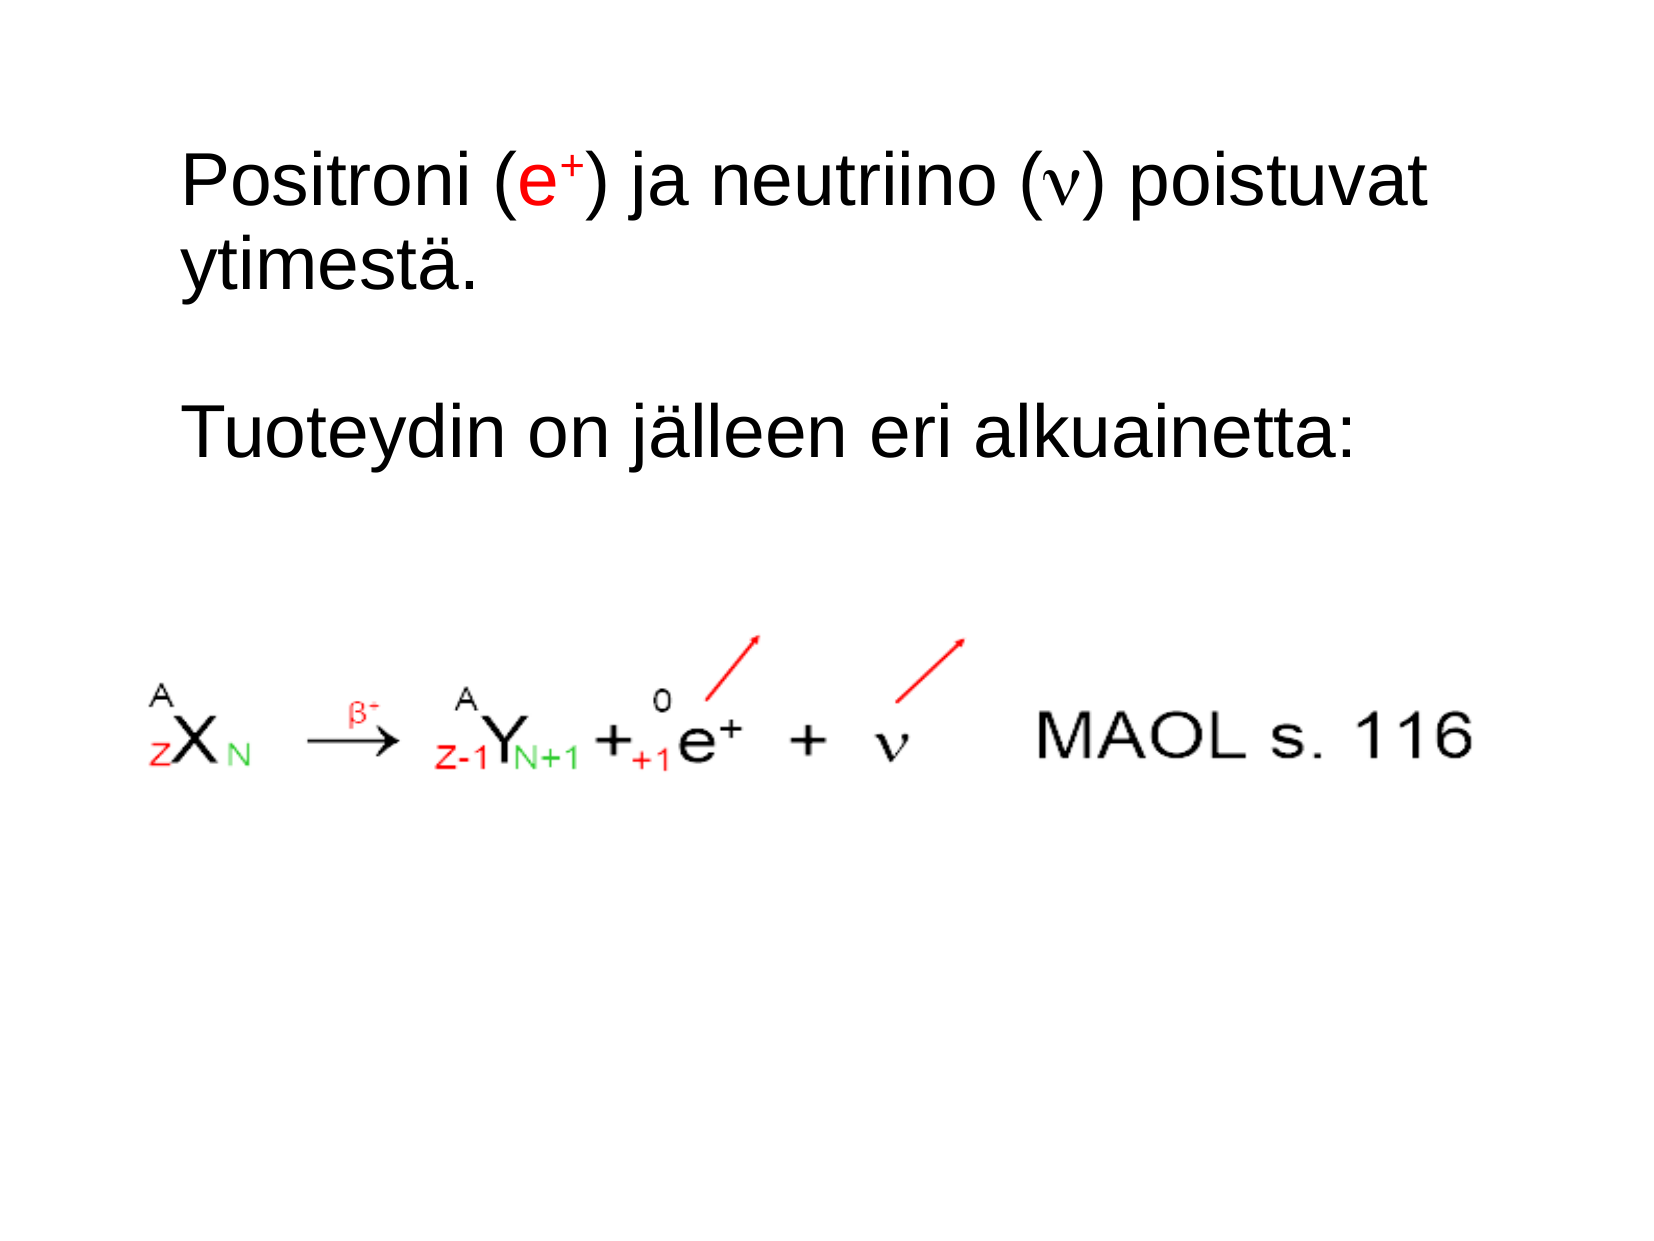

Positroni (e+) ja neutriino (n) poistuvat ytimestä.
Tuoteydin on jälleen eri alkuainetta: